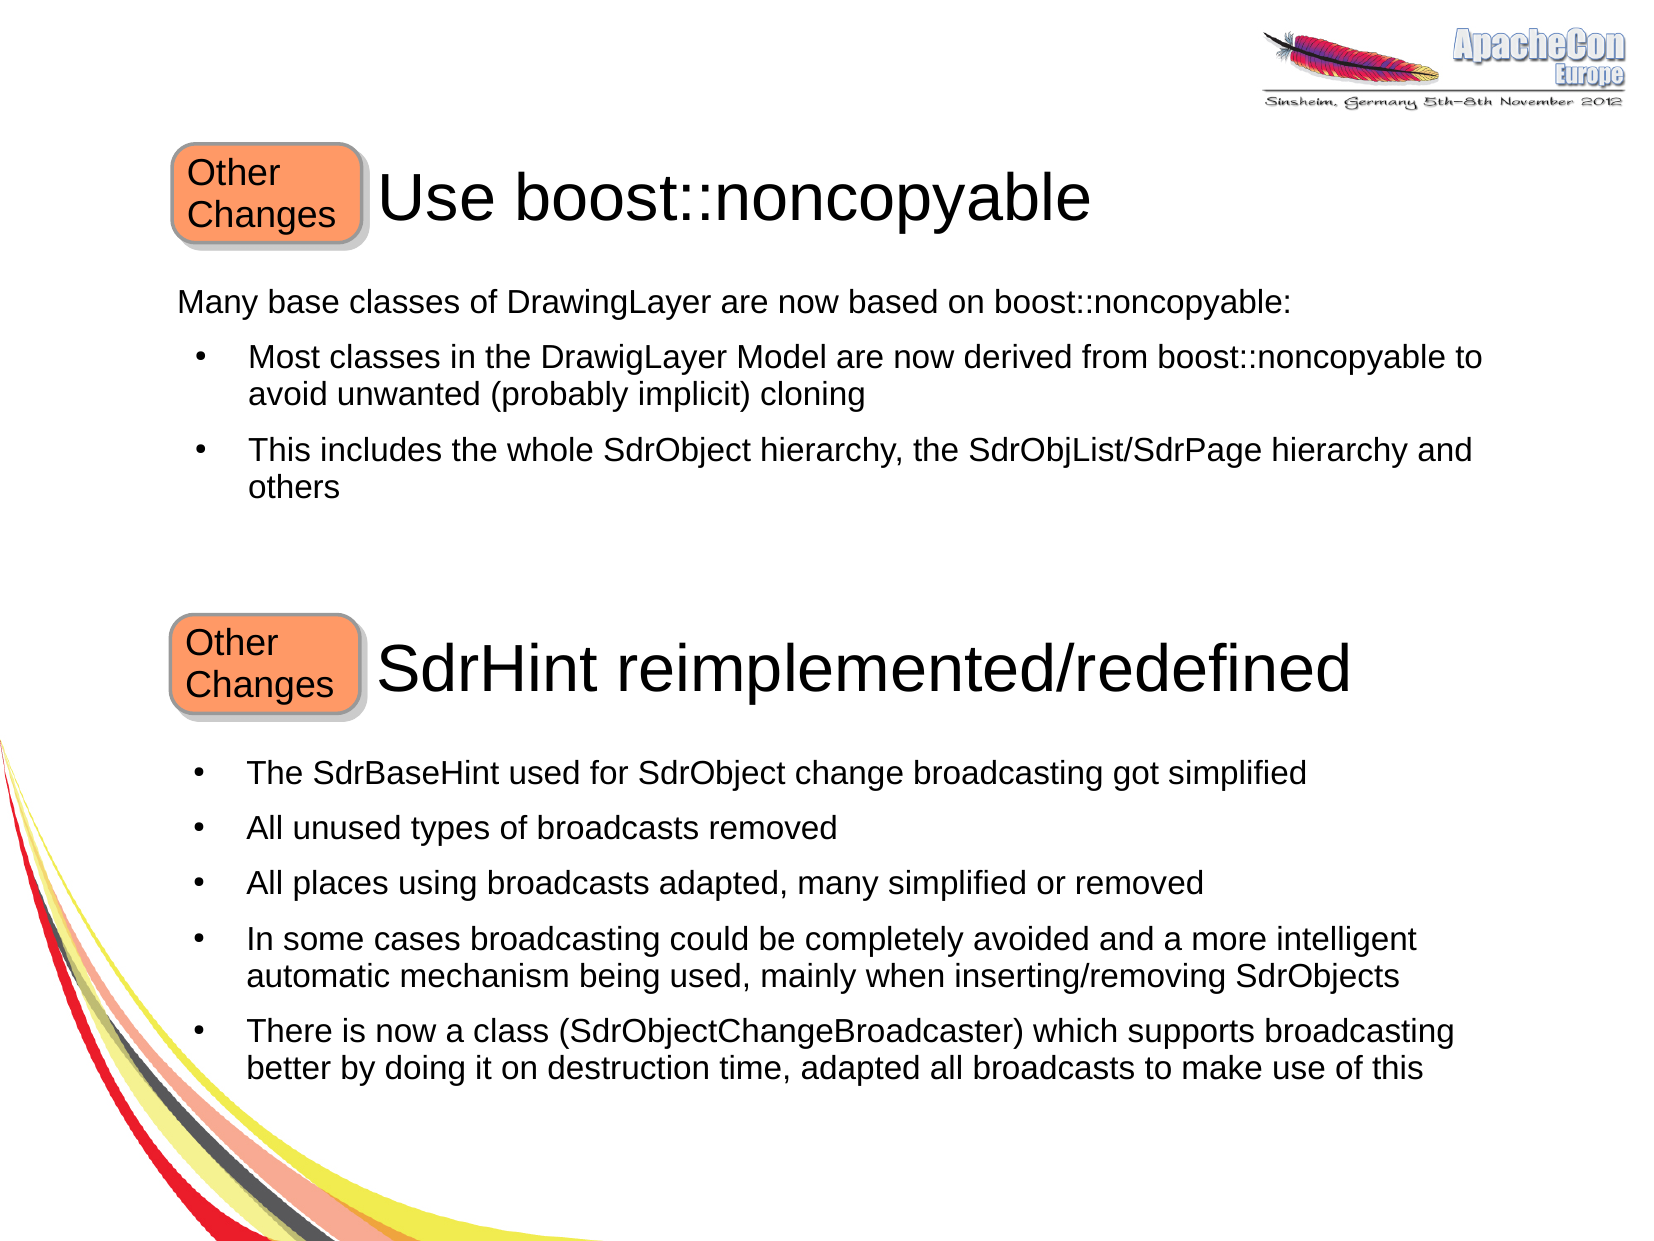

Other
Changes
Use boost::noncopyable
# Many base classes of DrawingLayer are now based on boost::noncopyable:
Most classes in the DrawigLayer Model are now derived from boost::noncopyable to avoid unwanted (probably implicit) cloning
This includes the whole SdrObject hierarchy, the SdrObjList/SdrPage hierarchy and others
Other
Changes
SdrHint reimplemented/redefined
The SdrBaseHint used for SdrObject change broadcasting got simplified
All unused types of broadcasts removed
All places using broadcasts adapted, many simplified or removed
In some cases broadcasting could be completely avoided and a more intelligent automatic mechanism being used, mainly when inserting/removing SdrObjects
There is now a class (SdrObjectChangeBroadcaster) which supports broadcasting better by doing it on destruction time, adapted all broadcasts to make use of this